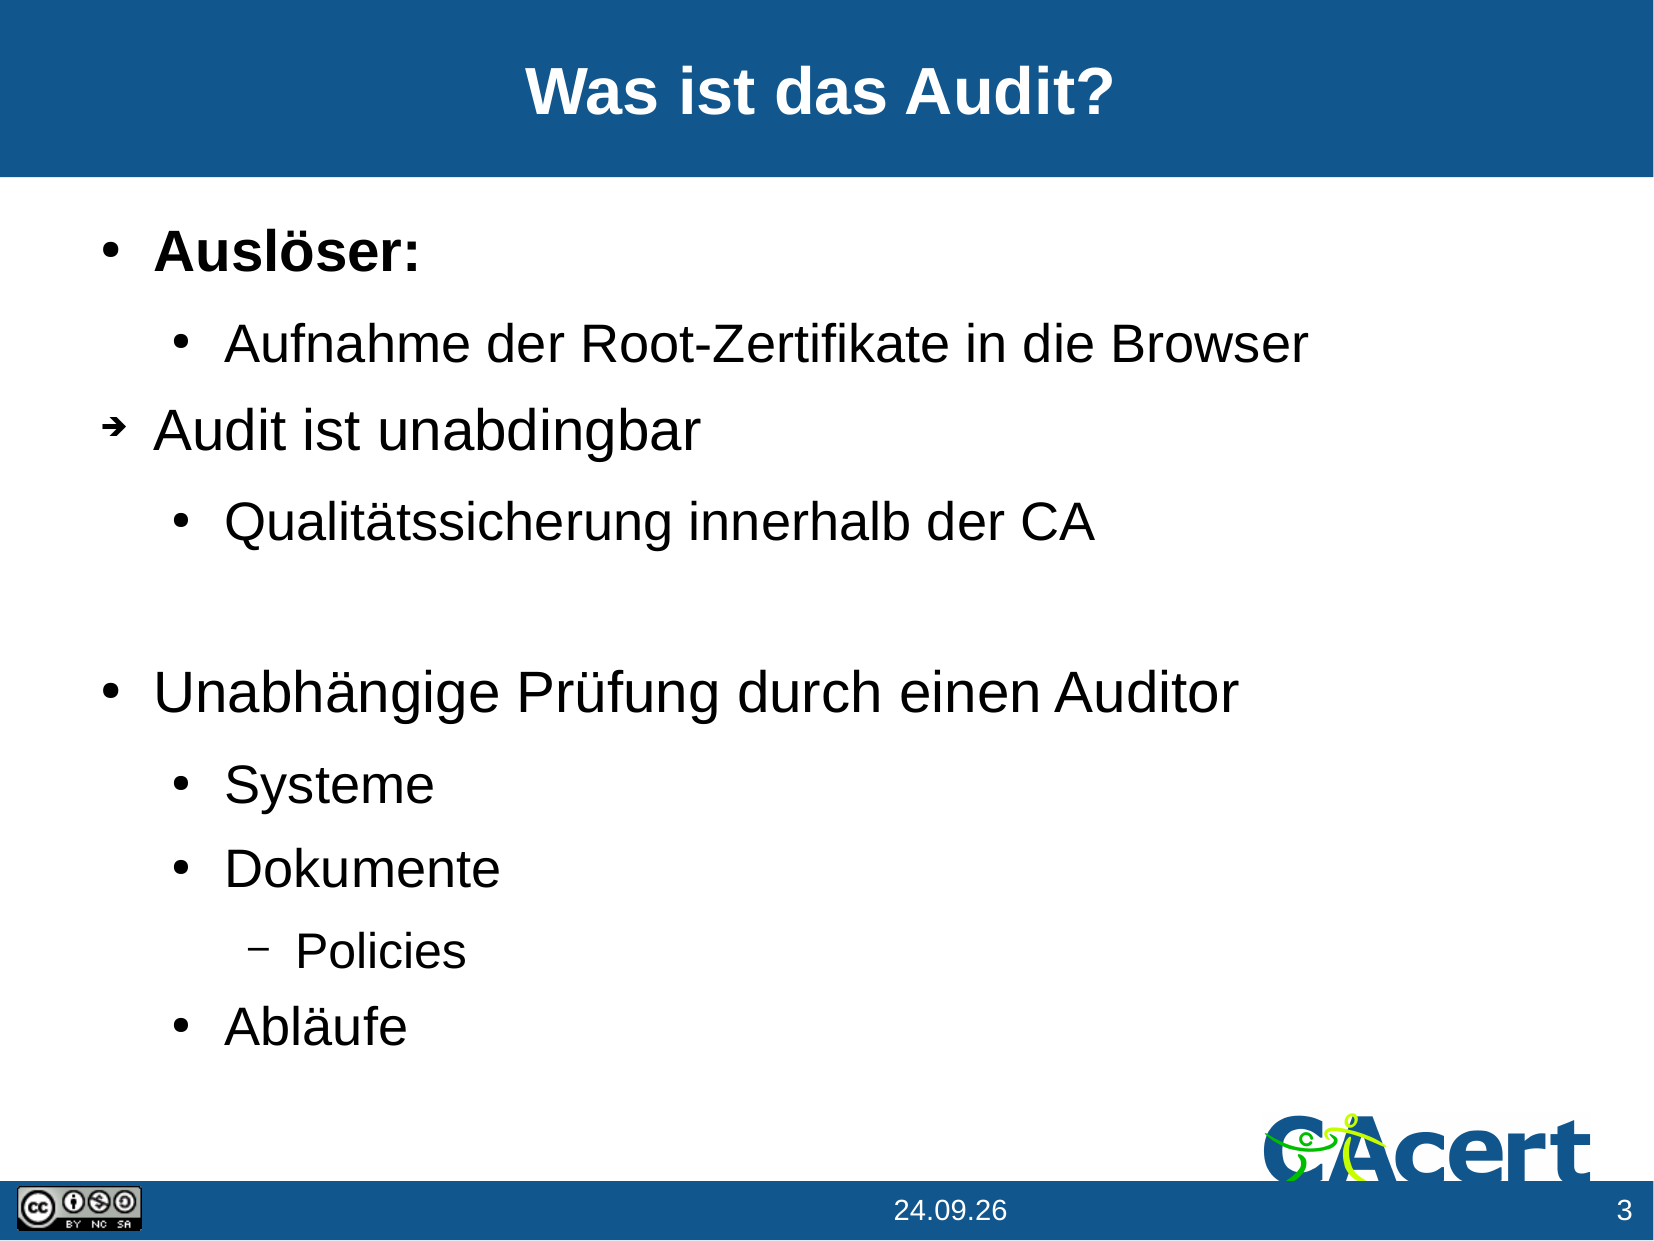

# Was ist das Audit?
Auslöser:
Aufnahme der Root-Zertifikate in die Browser
Audit ist unabdingbar
Qualitätssicherung innerhalb der CA
Unabhängige Prüfung durch einen Auditor
Systeme
Dokumente
Policies
Abläufe